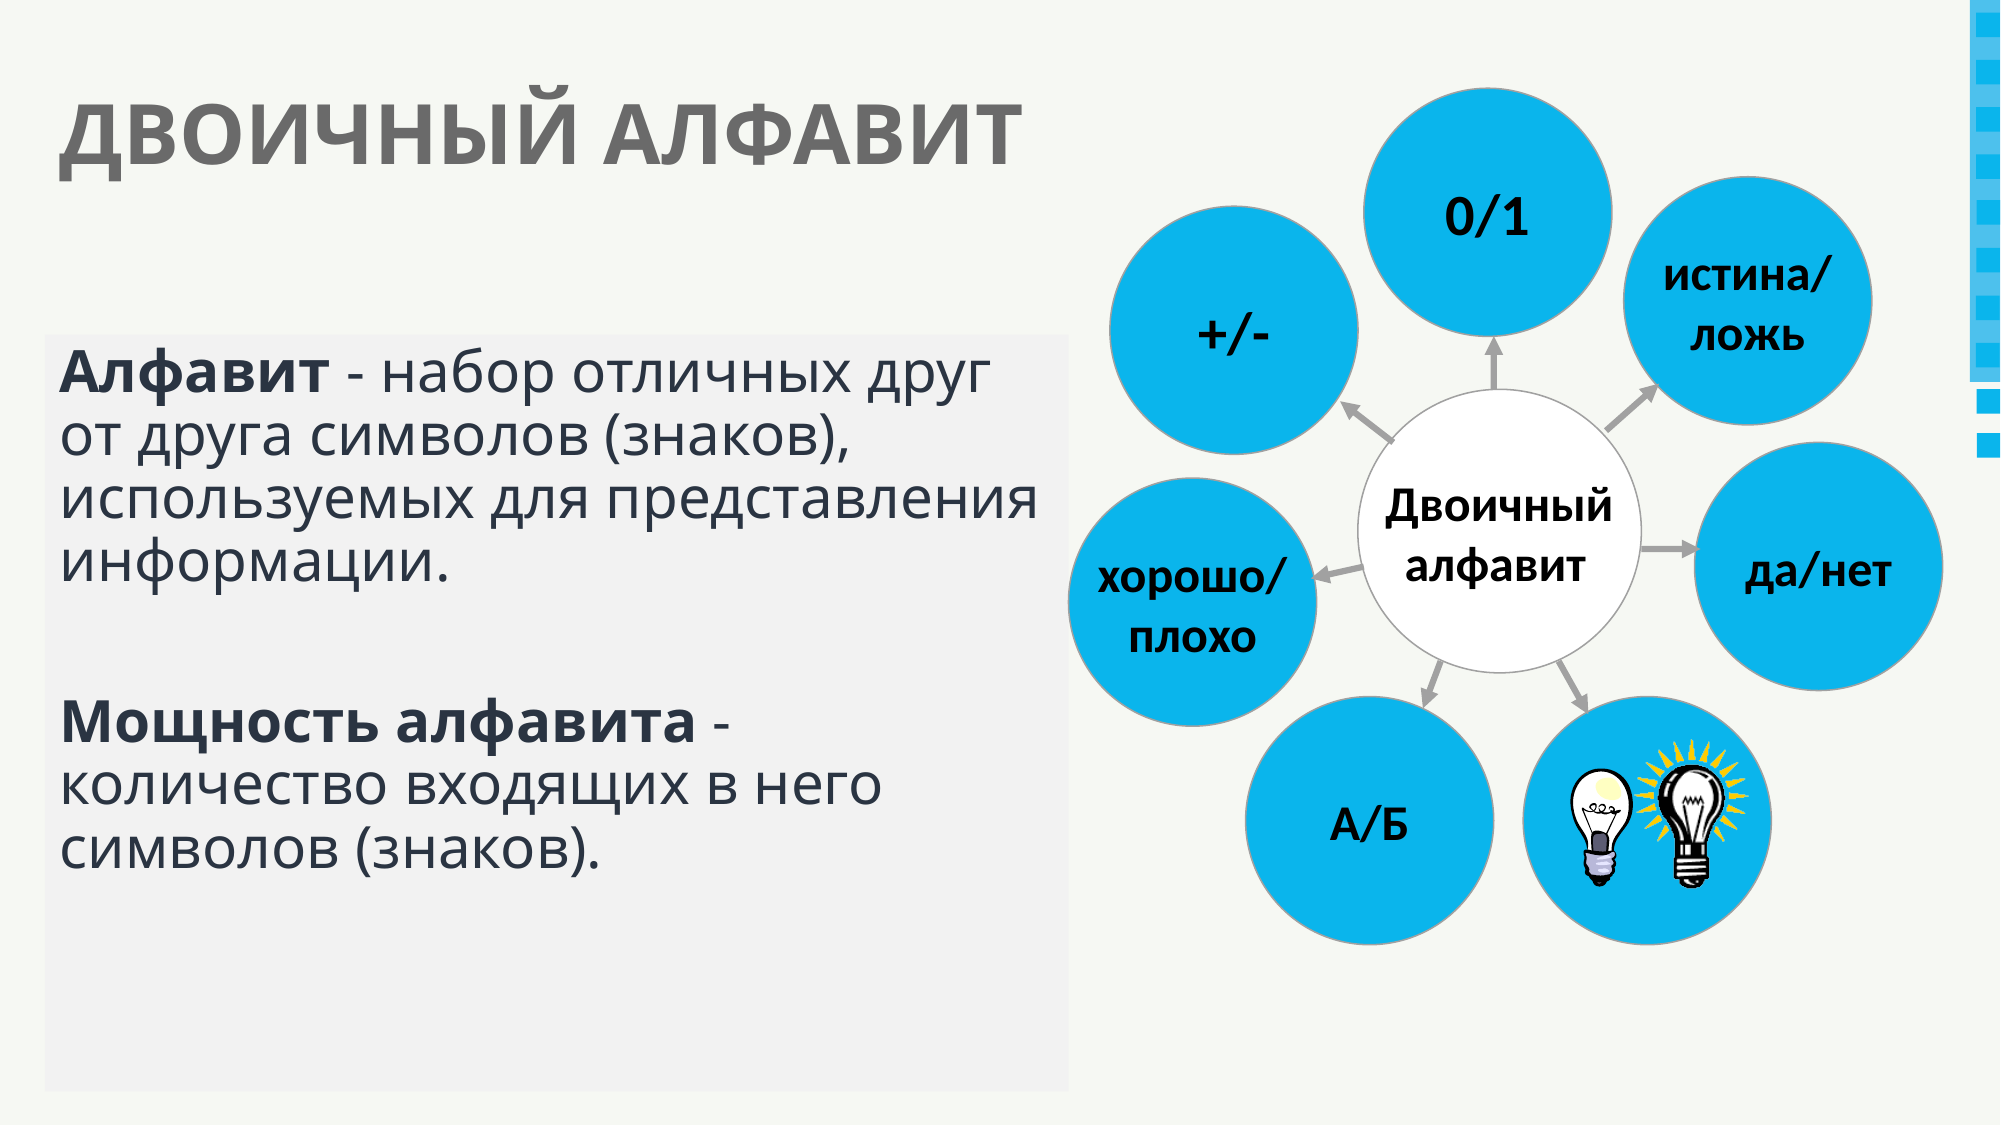

ДВОИЧНЫЙ АЛФАВИТ
0/1
истина/
ложь
+/-
Двоичный
алфавит
да/нет
хорошо/
плохо
А/Б
# Алфавит - набор отличных друг от друга символов (знаков), используемых для представления информации.
Мощность алфавита - количество входящих в него символов (знаков).